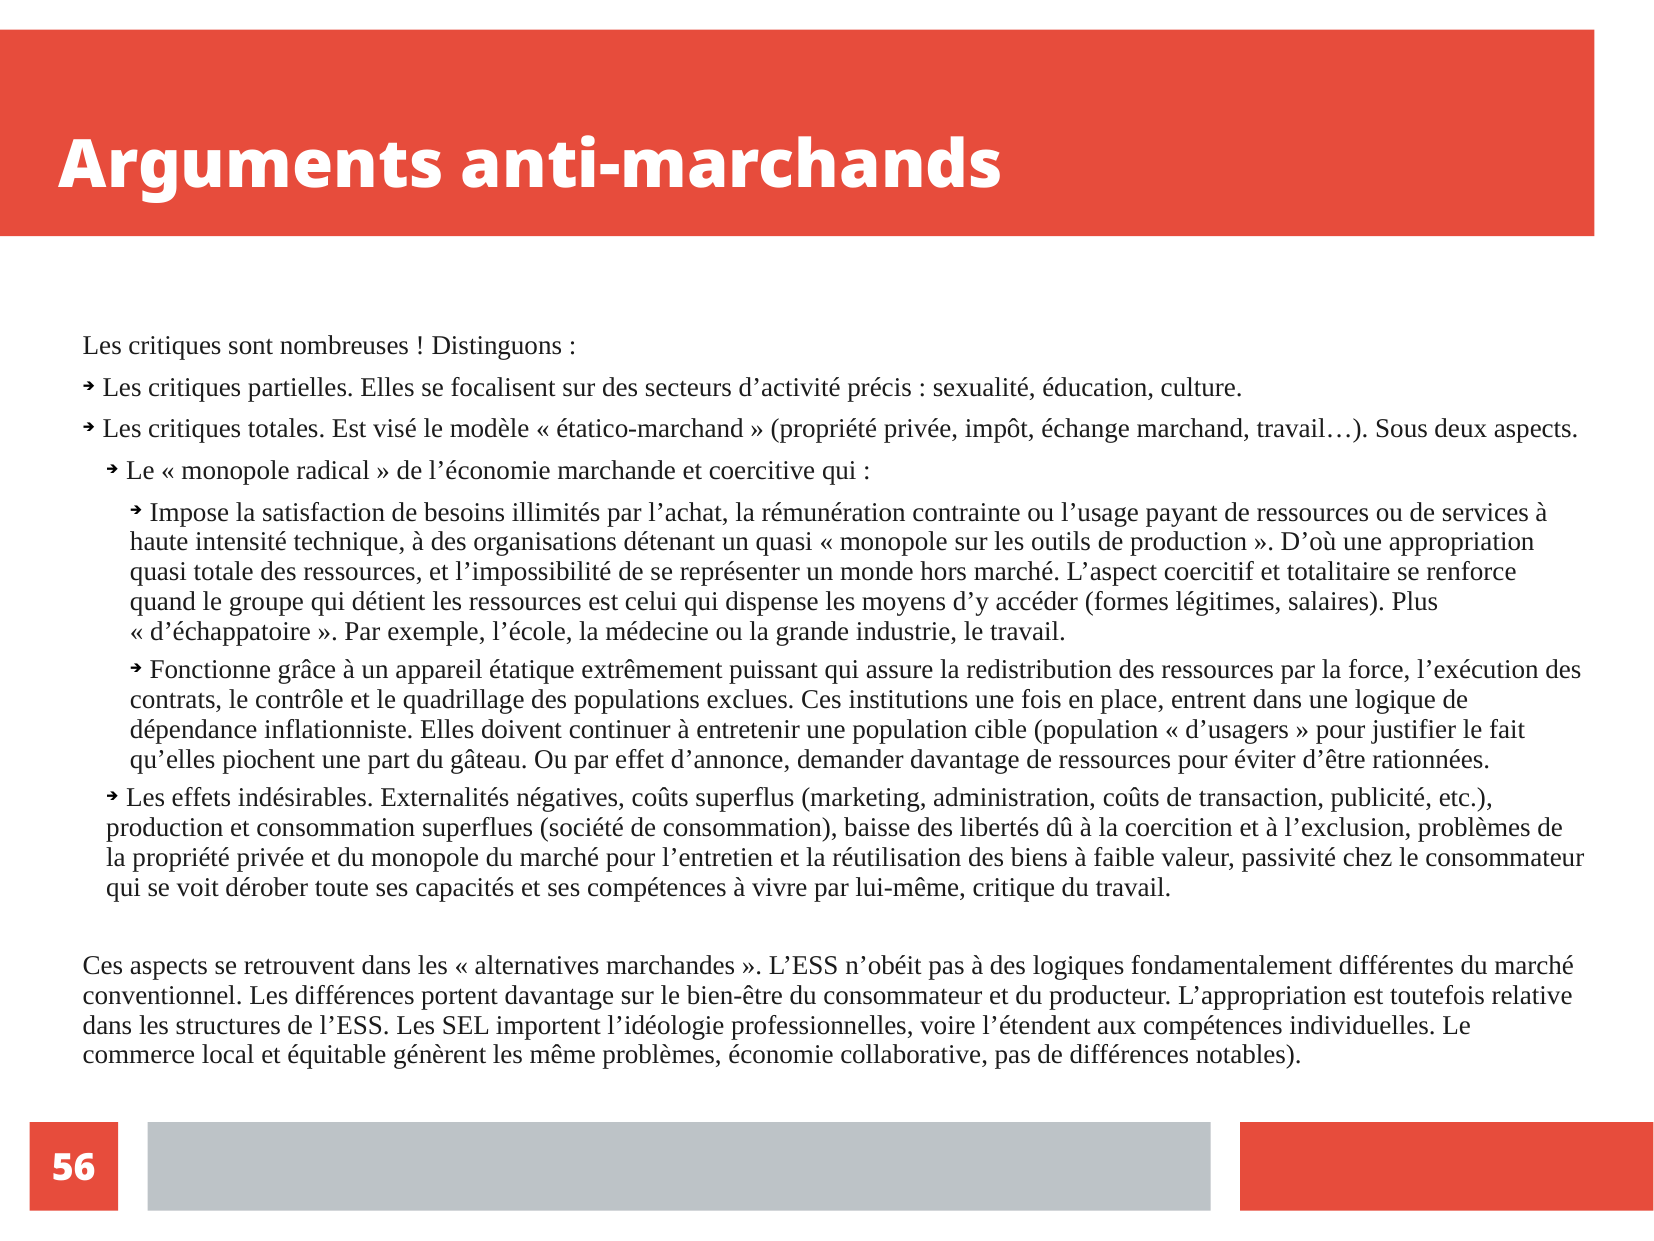

# Arguments anti-marchands
Les critiques sont nombreuses ! Distinguons :
 Les critiques partielles. Elles se focalisent sur des secteurs d’activité précis : sexualité, éducation, culture.
 Les critiques totales. Est visé le modèle « étatico-marchand » (propriété privée, impôt, échange marchand, travail…). Sous deux aspects.
 Le « monopole radical » de l’économie marchande et coercitive qui :
 Impose la satisfaction de besoins illimités par l’achat, la rémunération contrainte ou l’usage payant de ressources ou de services à haute intensité technique, à des organisations détenant un quasi « monopole sur les outils de production ». D’où une appropriation quasi totale des ressources, et l’impossibilité de se représenter un monde hors marché. L’aspect coercitif et totalitaire se renforce quand le groupe qui détient les ressources est celui qui dispense les moyens d’y accéder (formes légitimes, salaires). Plus « d’échappatoire ». Par exemple, l’école, la médecine ou la grande industrie, le travail.
 Fonctionne grâce à un appareil étatique extrêmement puissant qui assure la redistribution des ressources par la force, l’exécution des contrats, le contrôle et le quadrillage des populations exclues. Ces institutions une fois en place, entrent dans une logique de dépendance inflationniste. Elles doivent continuer à entretenir une population cible (population « d’usagers » pour justifier le fait qu’elles piochent une part du gâteau. Ou par effet d’annonce, demander davantage de ressources pour éviter d’être rationnées.
 Les effets indésirables. Externalités négatives, coûts superflus (marketing, administration, coûts de transaction, publicité, etc.), production et consommation superflues (société de consommation), baisse des libertés dû à la coercition et à l’exclusion, problèmes de la propriété privée et du monopole du marché pour l’entretien et la réutilisation des biens à faible valeur, passivité chez le consommateur qui se voit dérober toute ses capacités et ses compétences à vivre par lui-même, critique du travail.
Ces aspects se retrouvent dans les « alternatives marchandes ». L’ESS n’obéit pas à des logiques fondamentalement différentes du marché conventionnel. Les différences portent davantage sur le bien-être du consommateur et du producteur. L’appropriation est toutefois relative dans les structures de l’ESS. Les SEL importent l’idéologie professionnelles, voire l’étendent aux compétences individuelles. Le commerce local et équitable génèrent les même problèmes, économie collaborative, pas de différences notables).
56